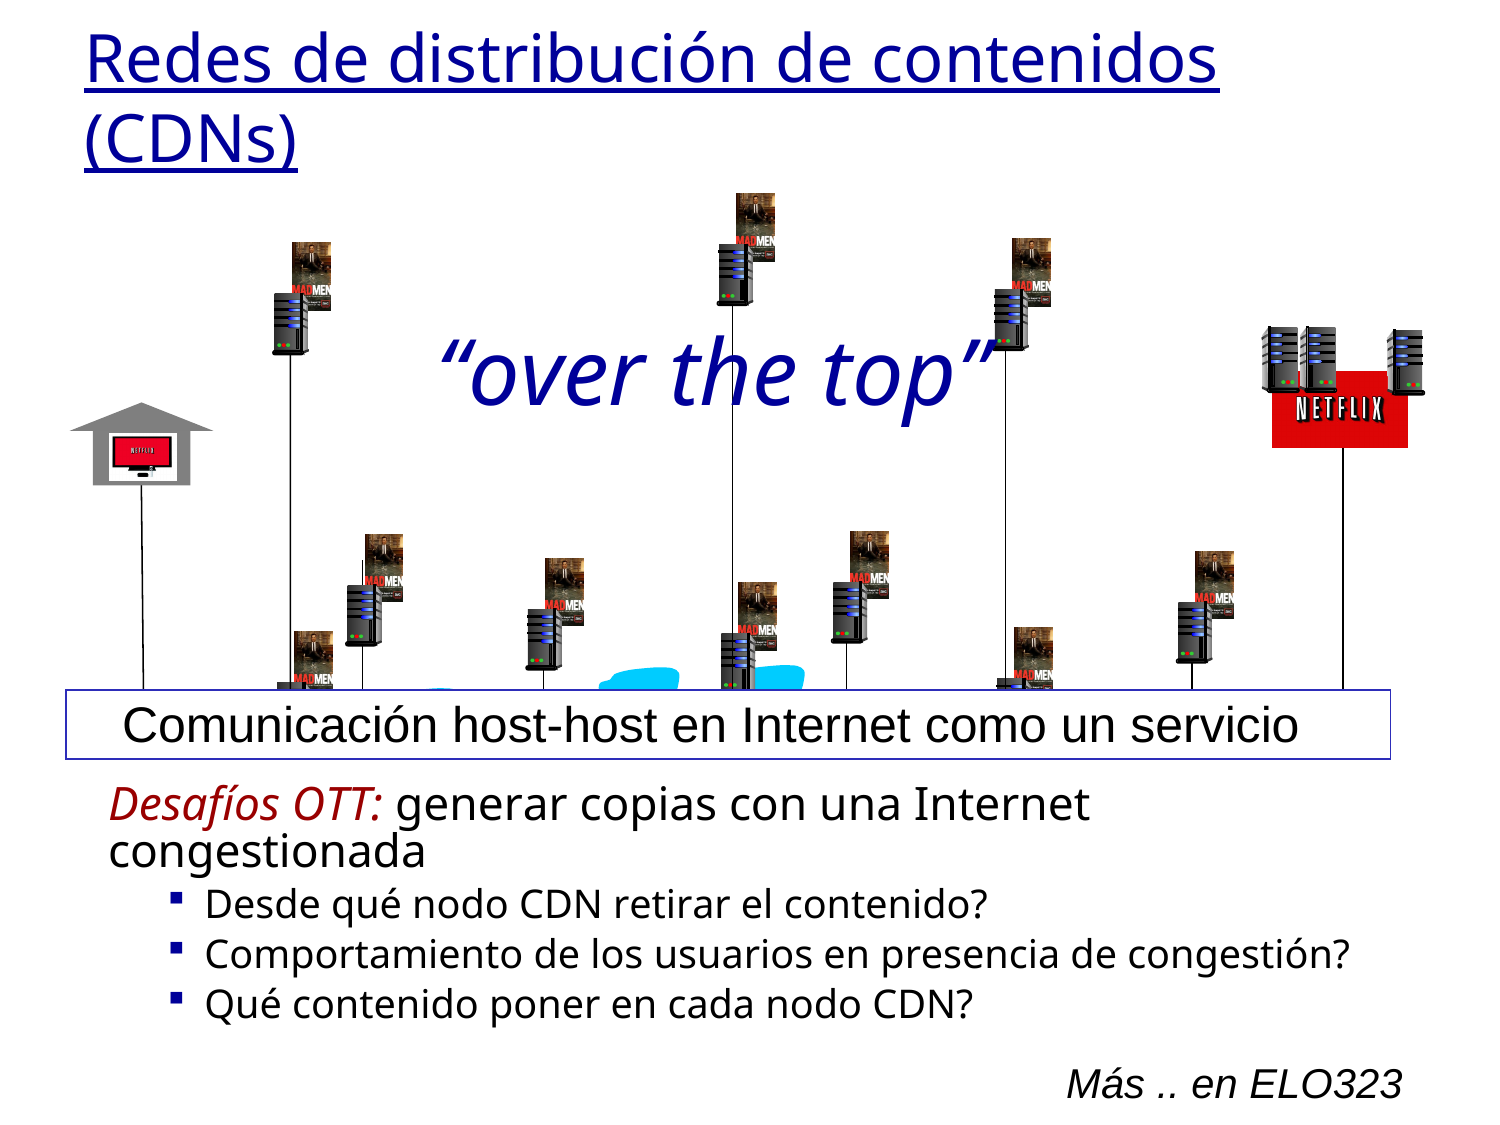

Redes de distribución de contenidos (CDNs)
“over the top”
…
…
…
…
…
…
Comunicación host-host en Internet como un servicio
# Desafíos OTT: generar copias con una Internet congestionada
Desde qué nodo CDN retirar el contenido?
Comportamiento de los usuarios en presencia de congestión?
Qué contenido poner en cada nodo CDN?
Más .. en ELO323
12